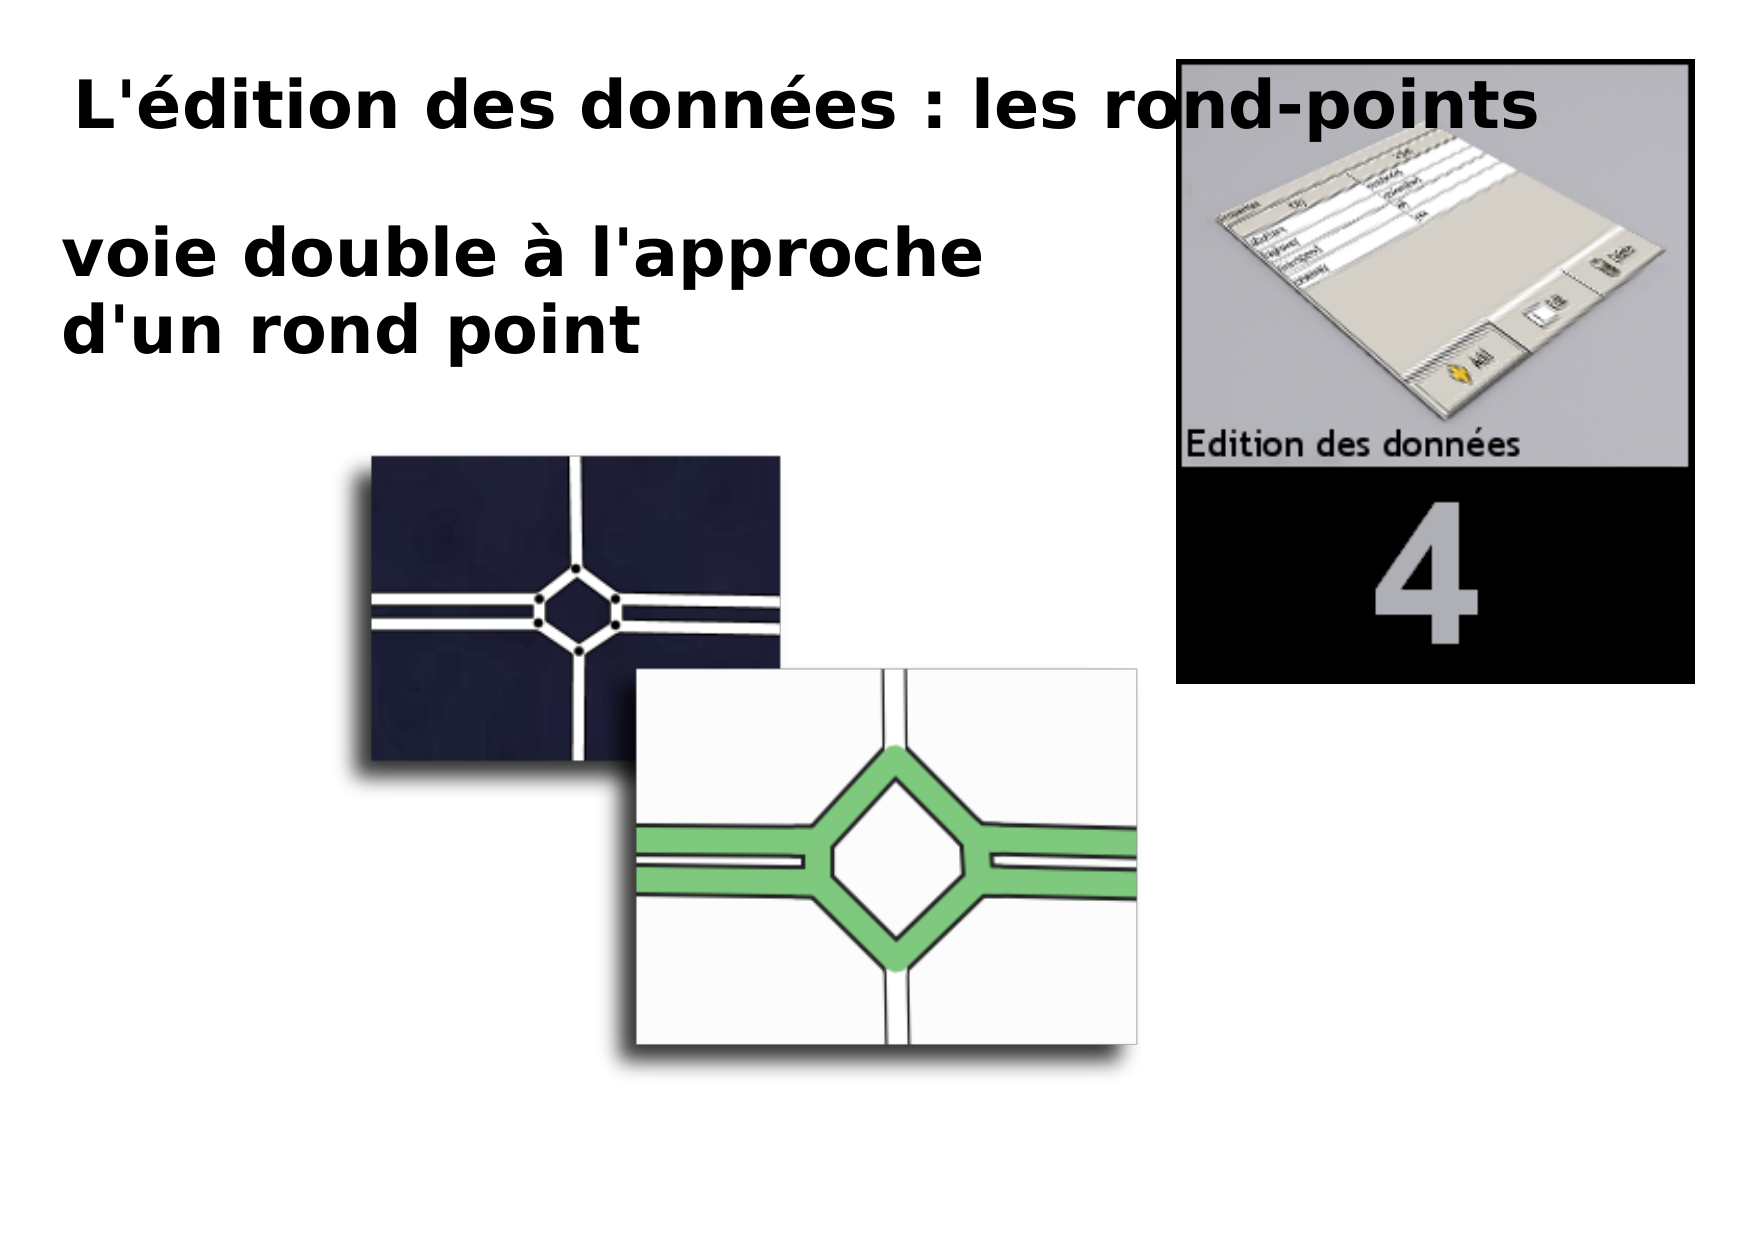

L'édition des données : les rond-points
voie double à l'approche d'un rond point